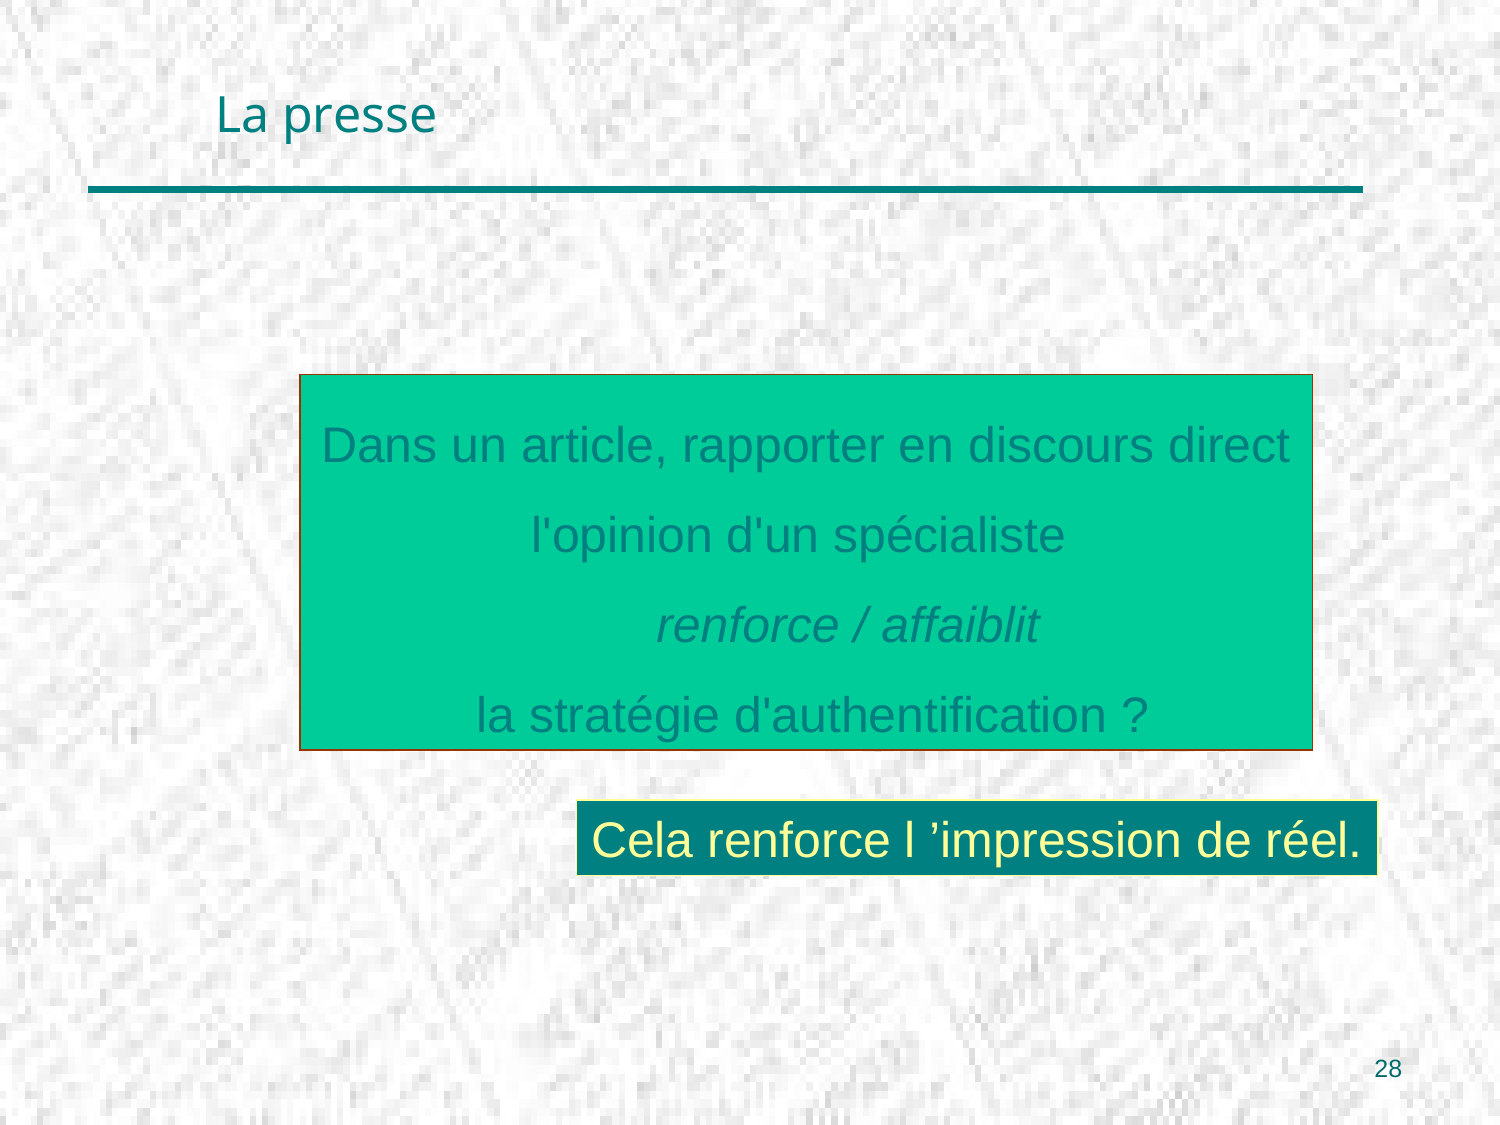

La presse
Dans un article, rapporter en discours direct l'opinion d'un spécialiste
	renforce / affaiblit
 la stratégie d'authentification ?
Cela renforce l ’impression de réel.
28